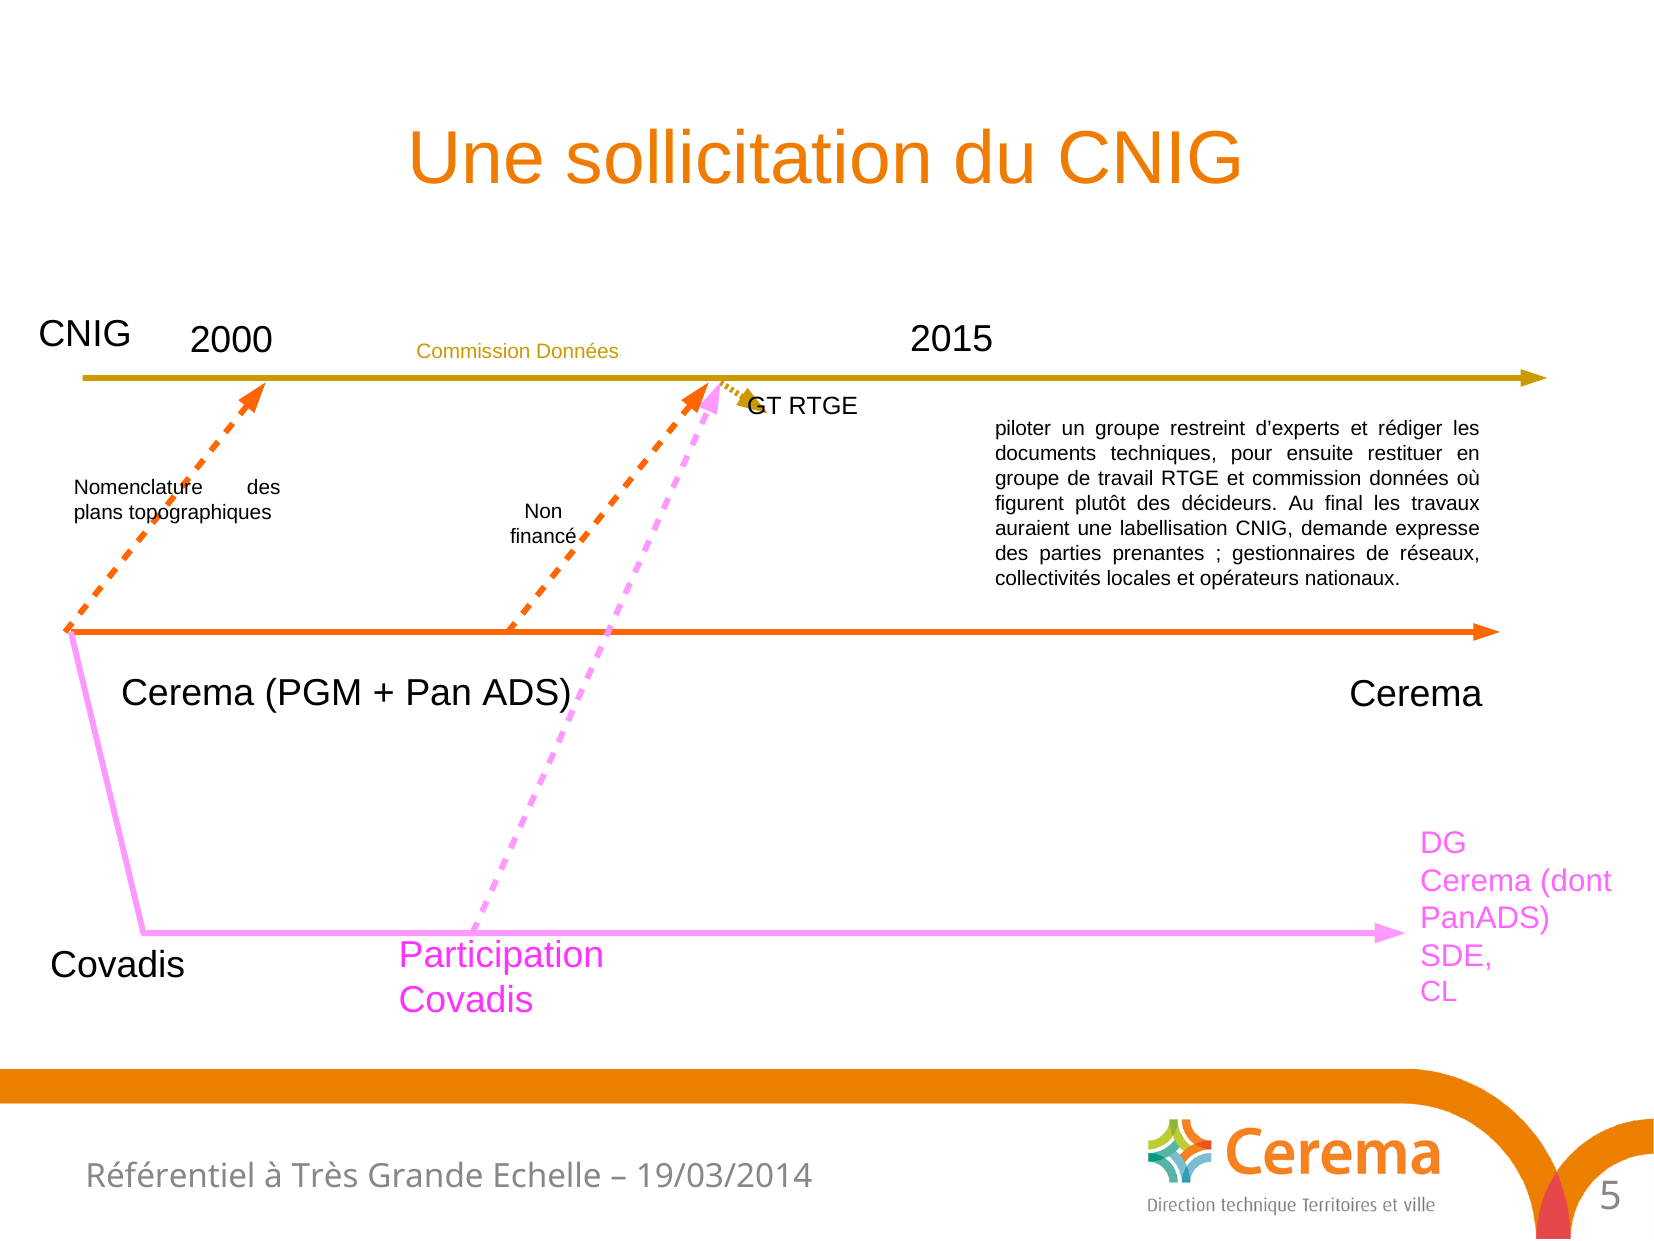

# Une sollicitation du CNIG
CNIG
2015
2000
Commission Données
GT RTGE
piloter un groupe restreint d’experts et rédiger les documents techniques, pour ensuite restituer en groupe de travail RTGE et commission données où figurent plutôt des décideurs. Au final les travaux auraient une labellisation CNIG, demande expresse des parties prenantes ; gestionnaires de réseaux, collectivités locales et opérateurs nationaux.
Nomenclature des plans topographiques
Non financé
Cerema (PGM + Pan ADS)
Cerema
DG
Cerema (dont PanADS)
SDE,
CL
Participation Covadis
Covadis